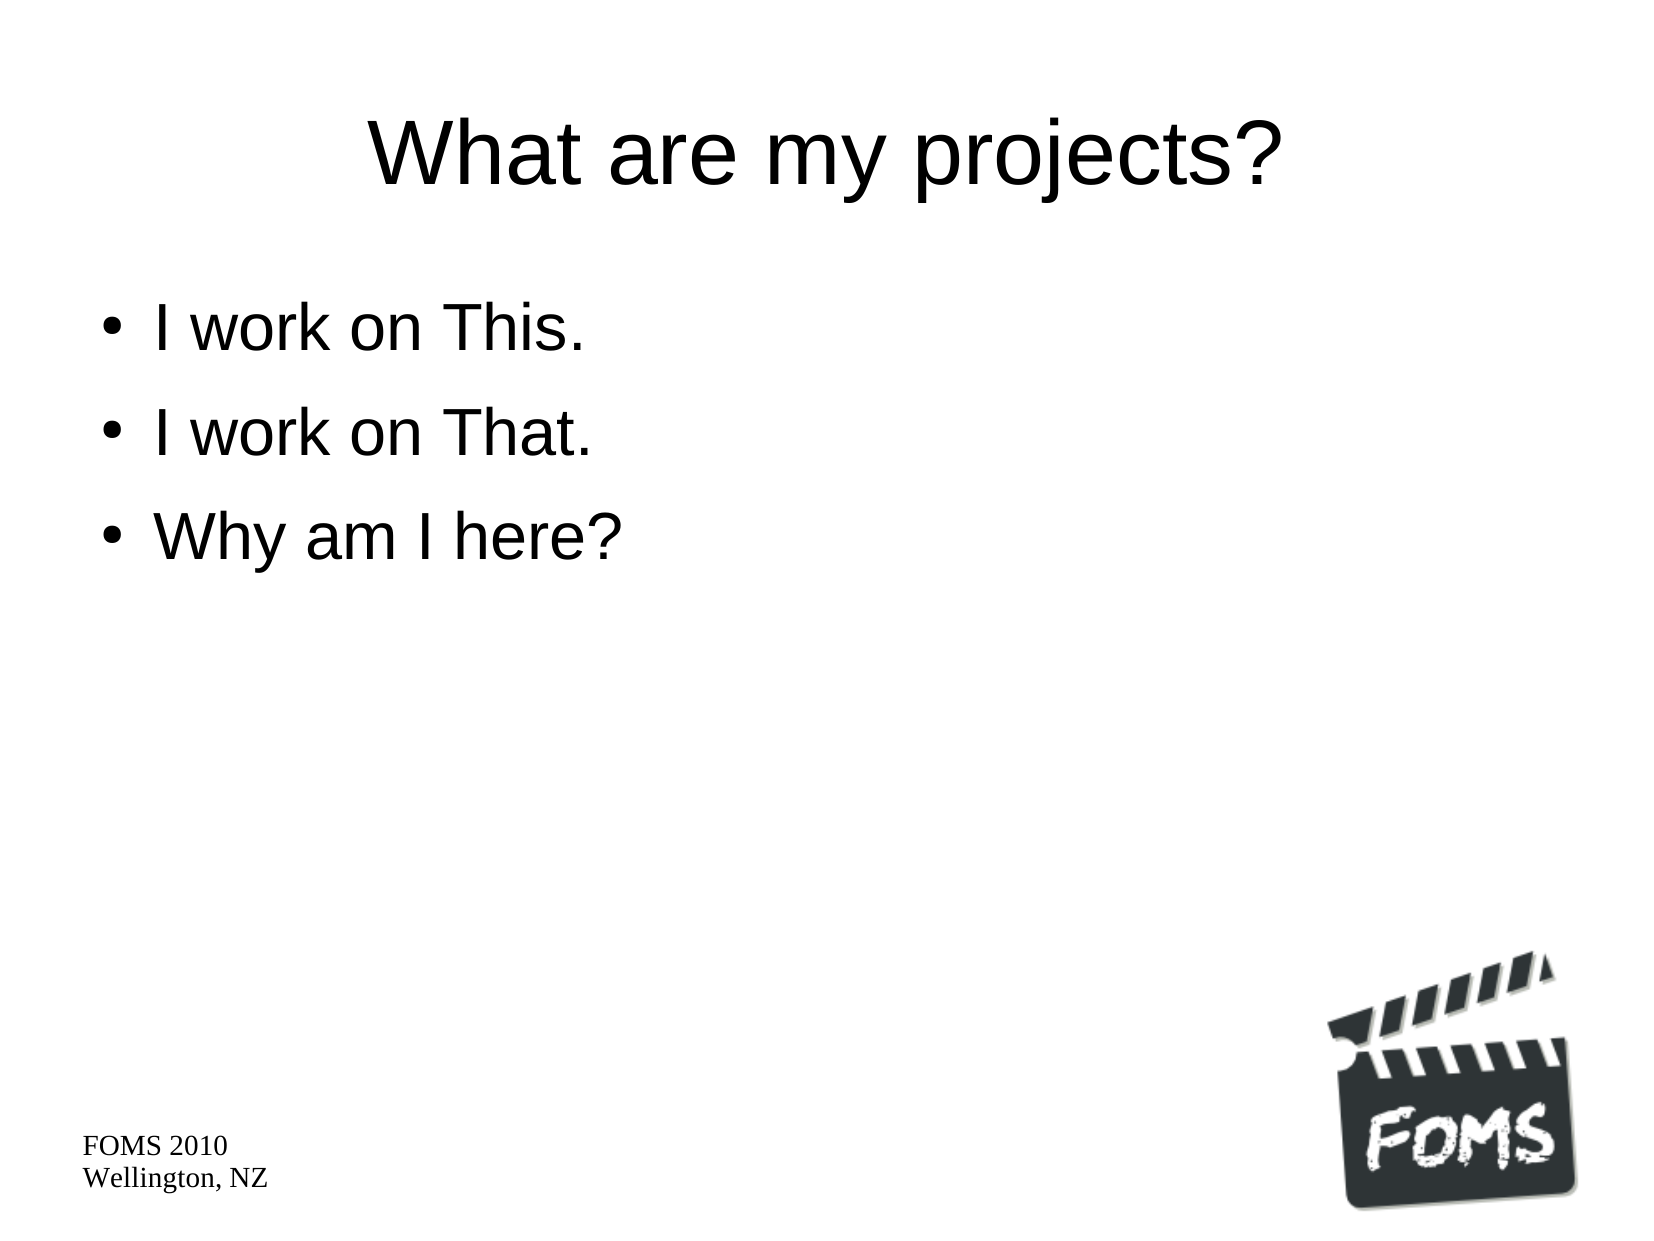

# What are my projects?
I work on This.
I work on That.
Why am I here?